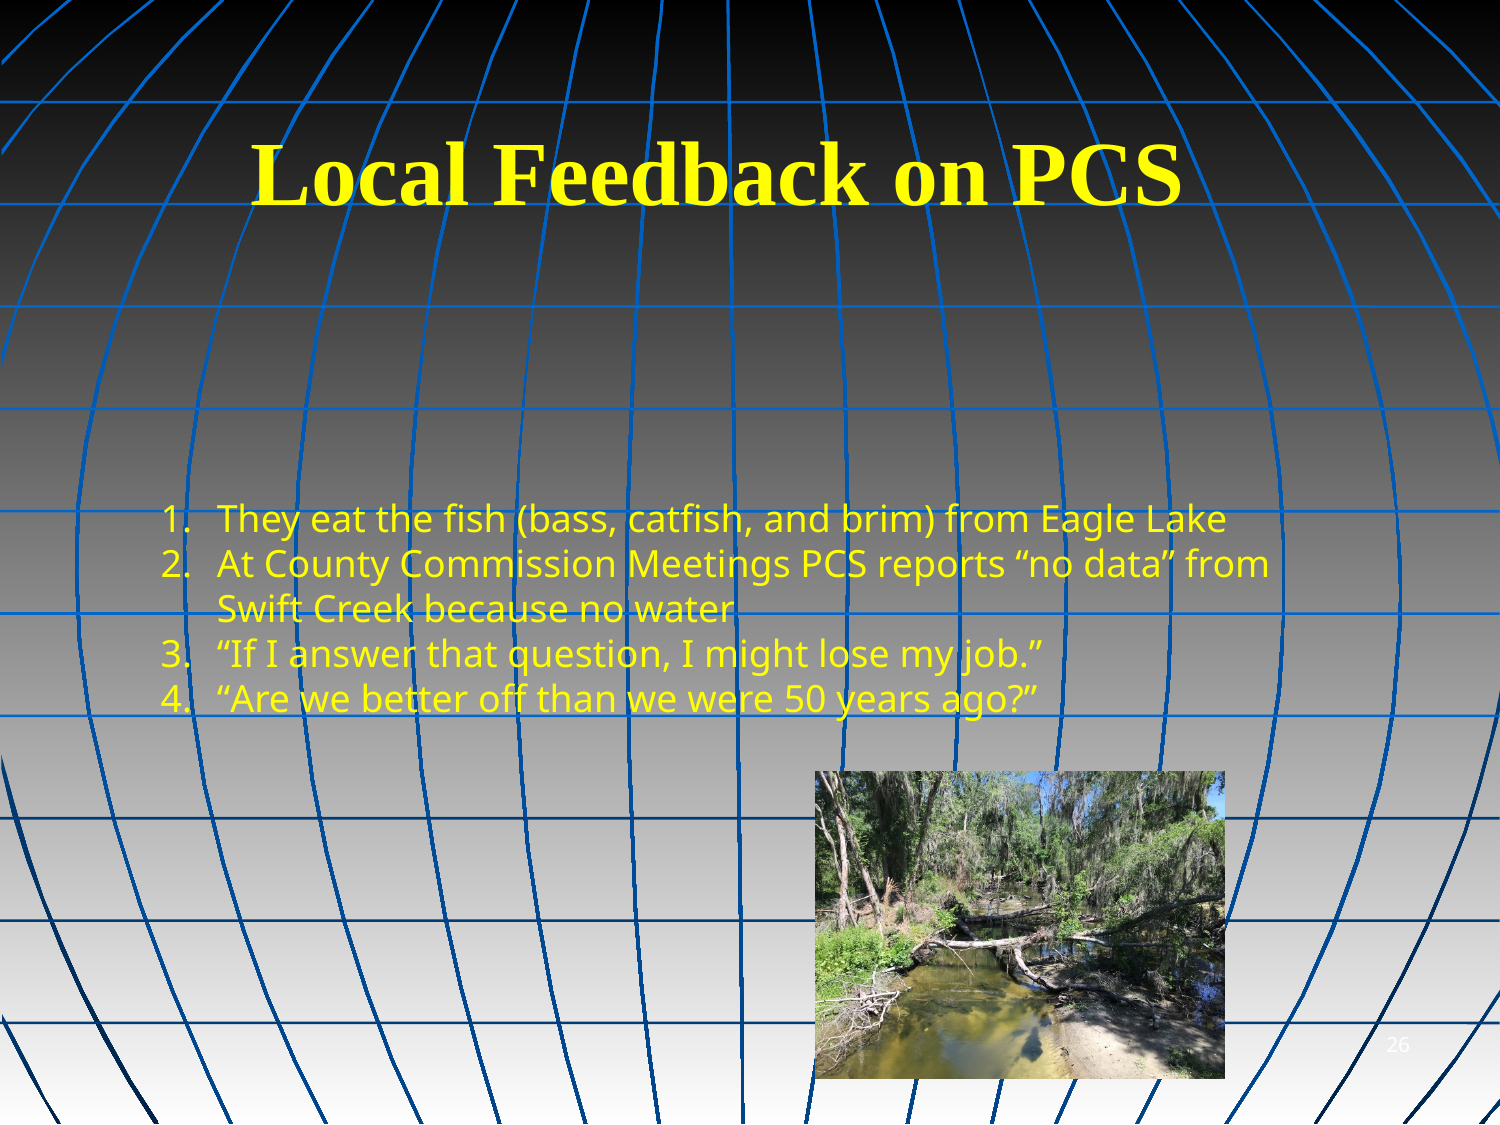

# Local Feedback on PCS
They eat the fish (bass, catfish, and brim) from Eagle Lake
At County Commission Meetings PCS reports “no data” from Swift Creek because no water
“If I answer that question, I might lose my job.”
“Are we better off than we were 50 years ago?”